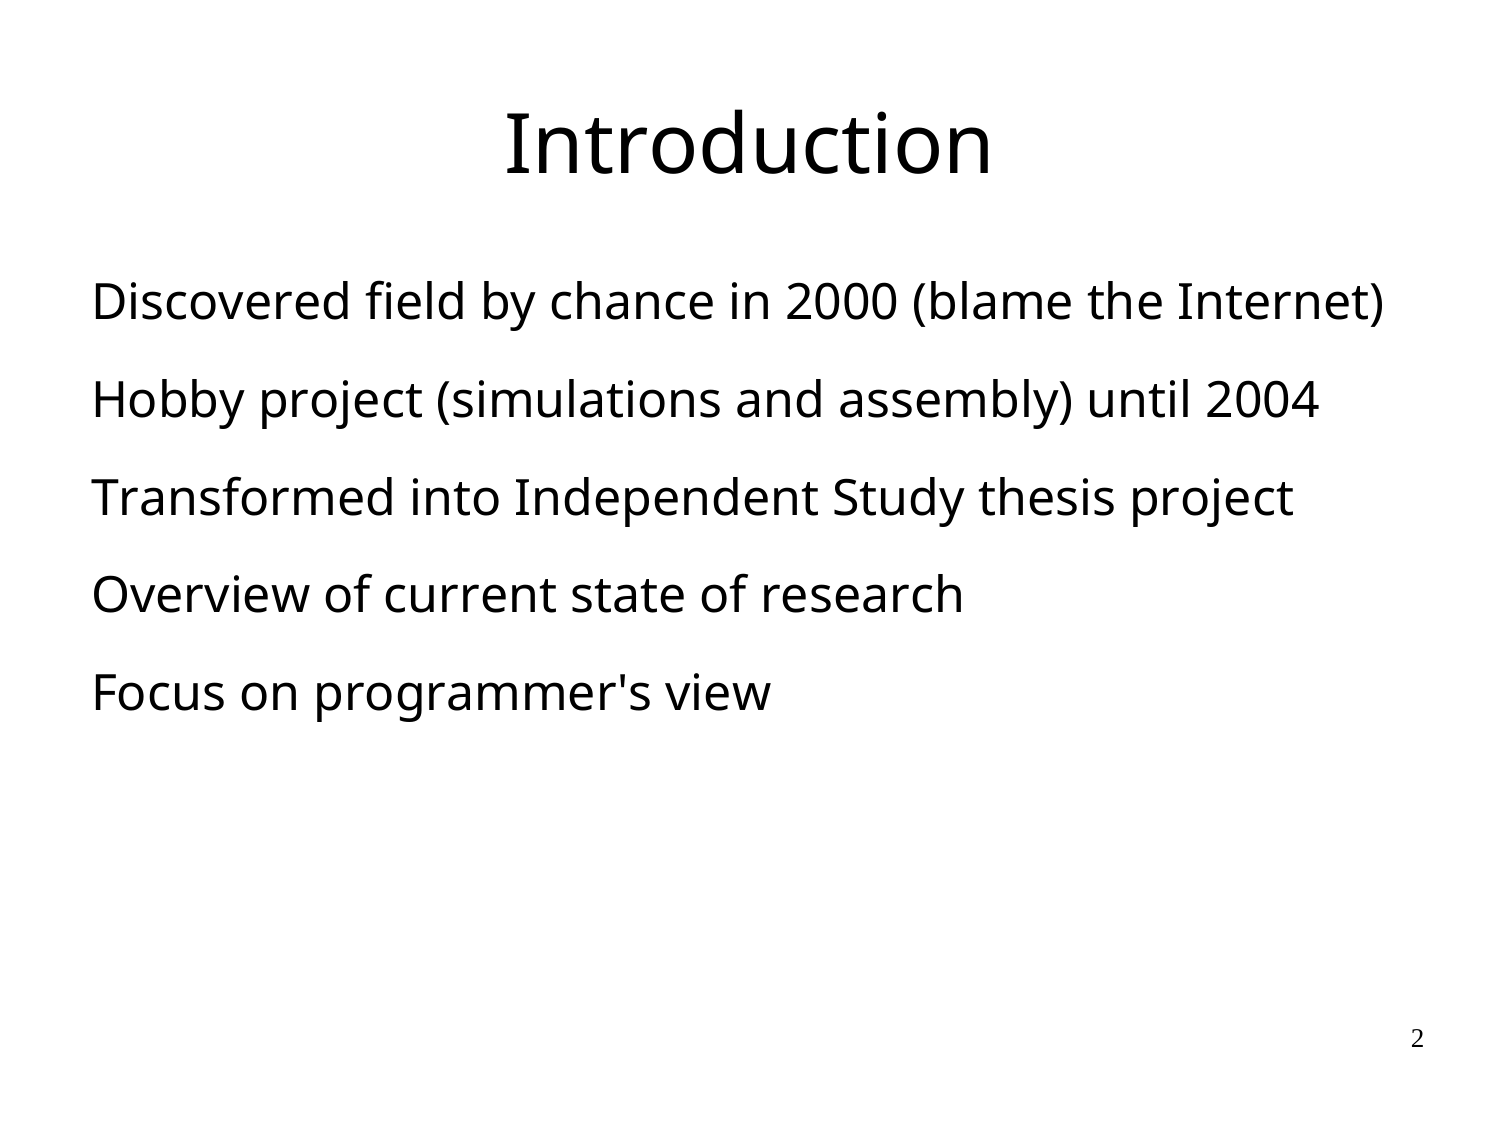

# Introduction
Discovered field by chance in 2000 (blame the Internet)
Hobby project (simulations and assembly) until 2004
Transformed into Independent Study thesis project
Overview of current state of research
Focus on programmer's view
2